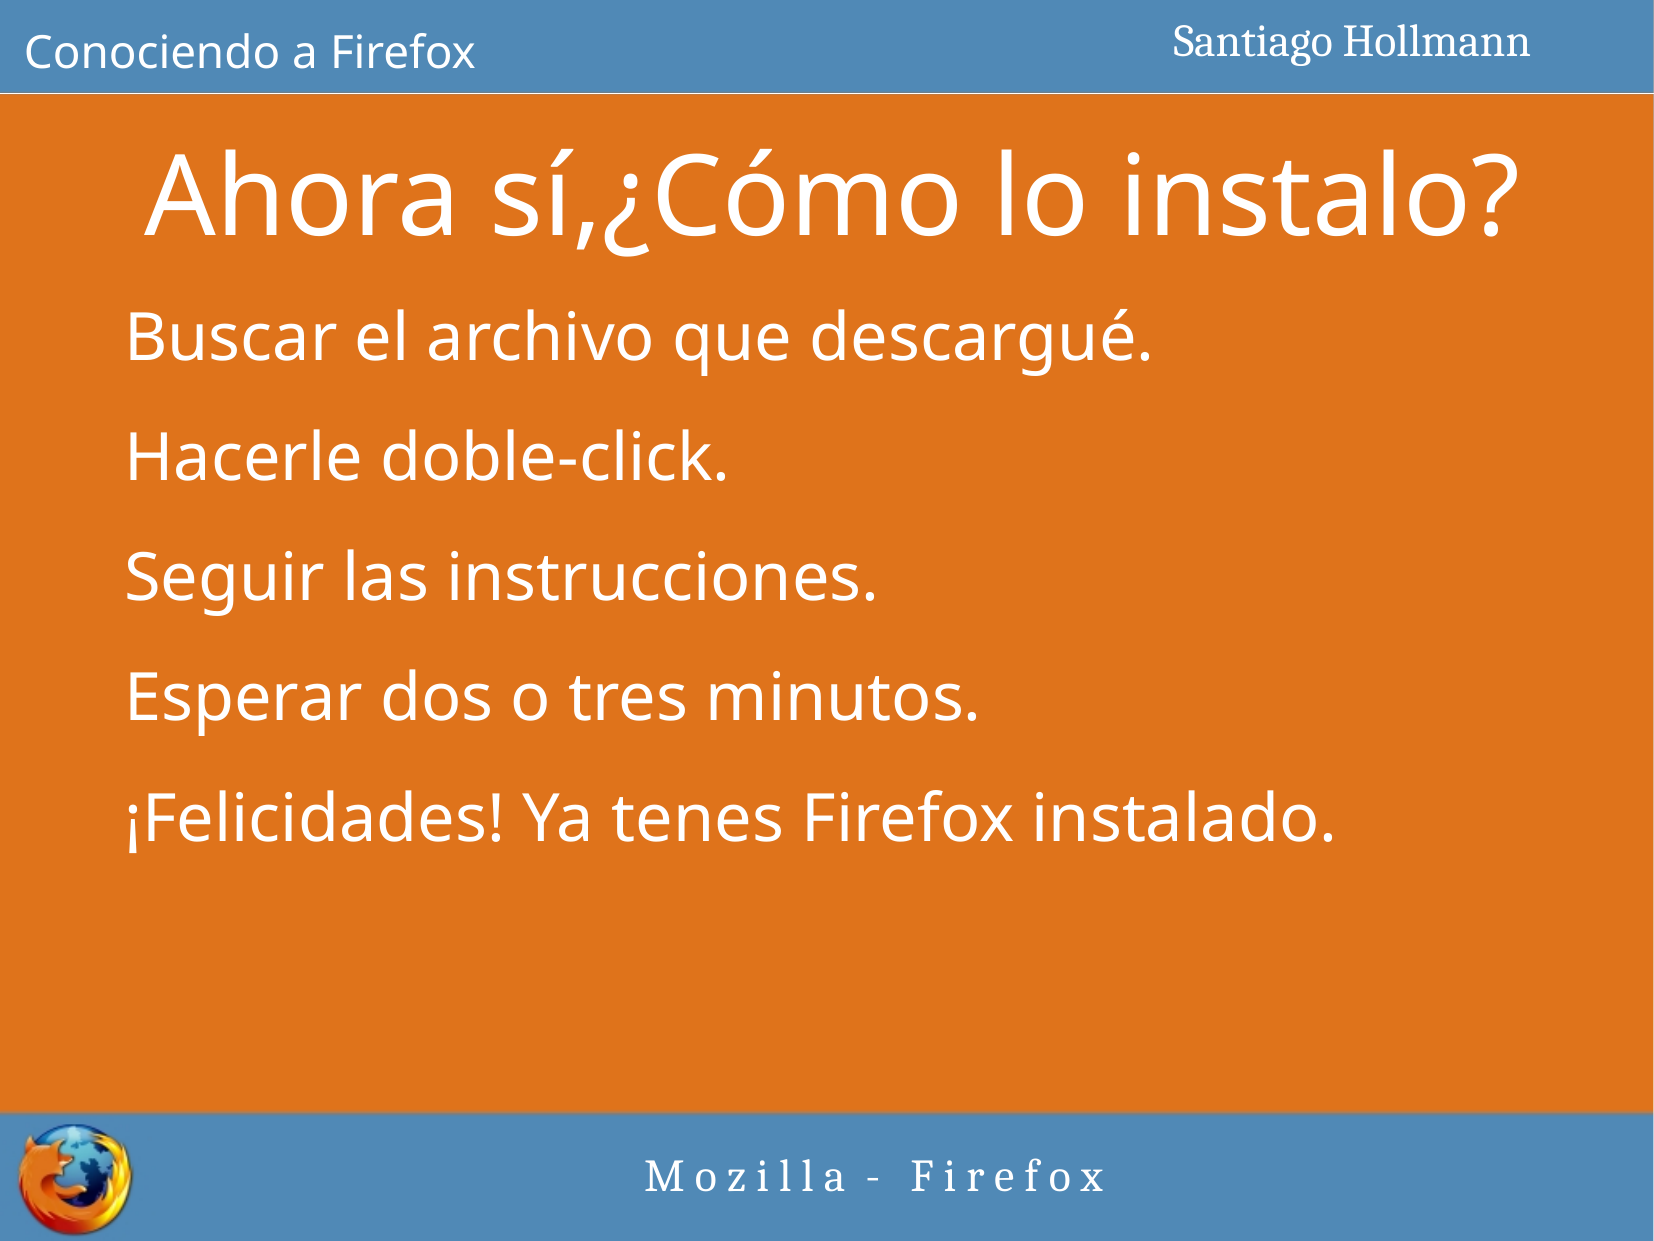

Santiago Hollmann
Conociendo a Firefox
# Ahora sí,¿Cómo lo instalo?
Buscar el archivo que descargué.
Hacerle doble-click.
Seguir las instrucciones.
Esperar dos o tres minutos.
¡Felicidades! Ya tenes Firefox instalado.
M o z i l l a - F i r e f o x